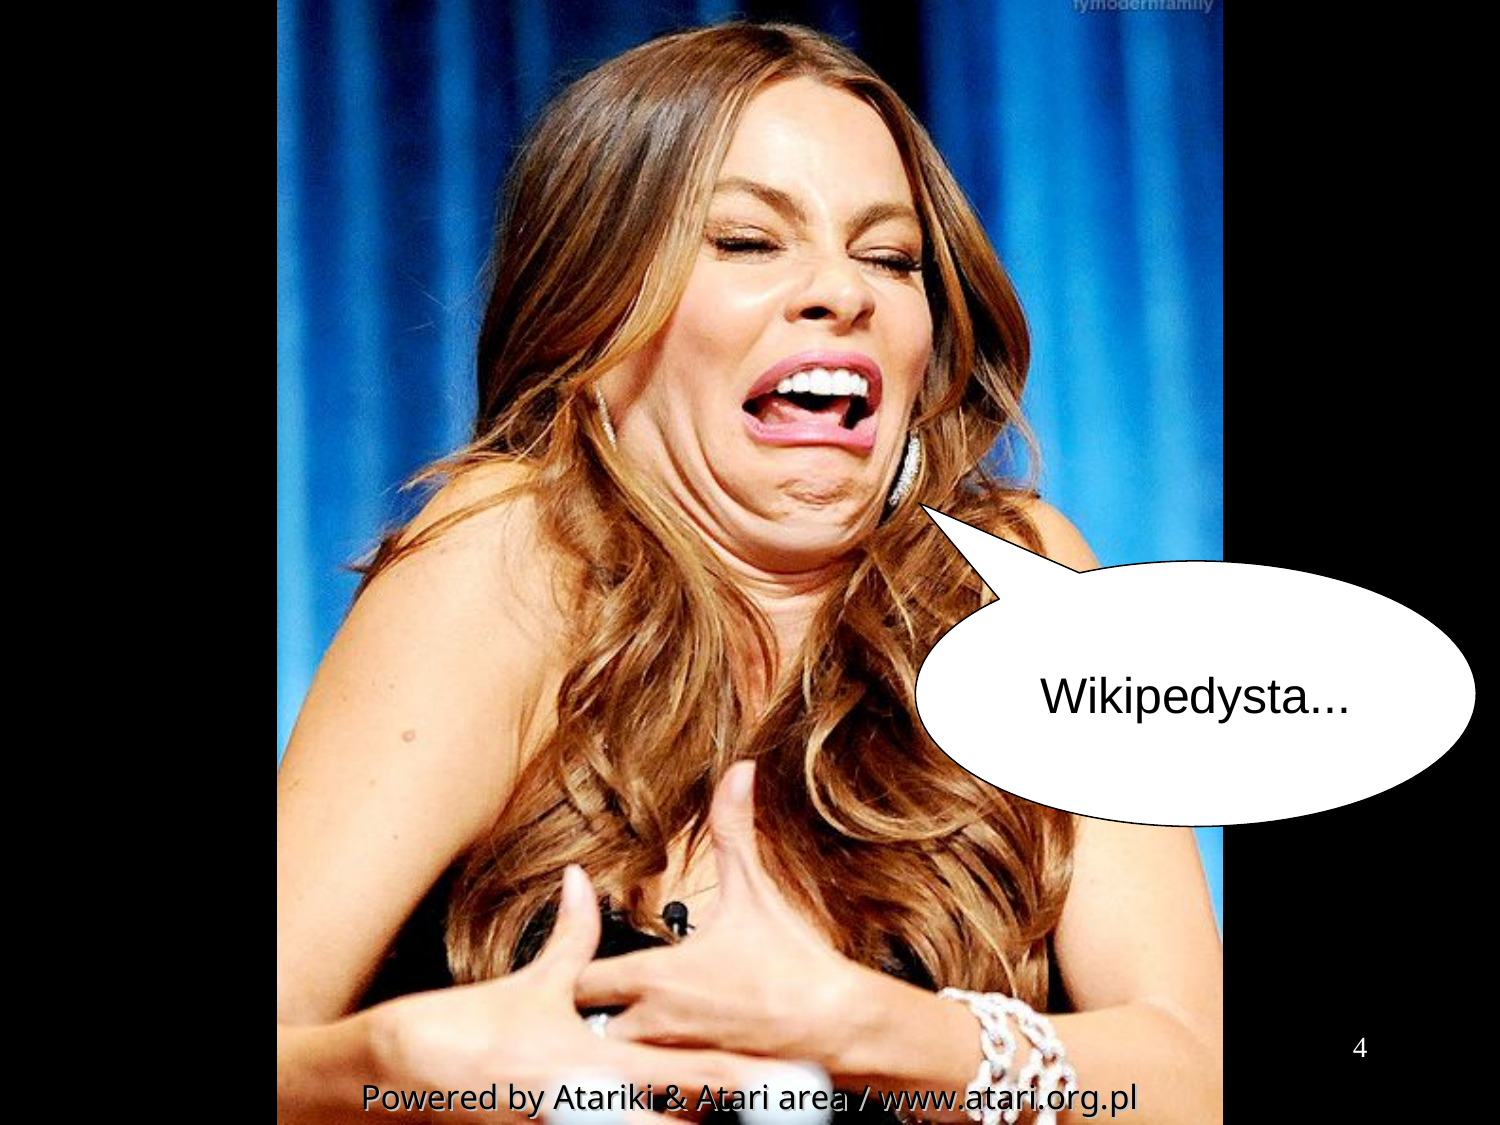

Wikipedysta...
4
Powered by Atariki & Atari area / www.atari.org.pl